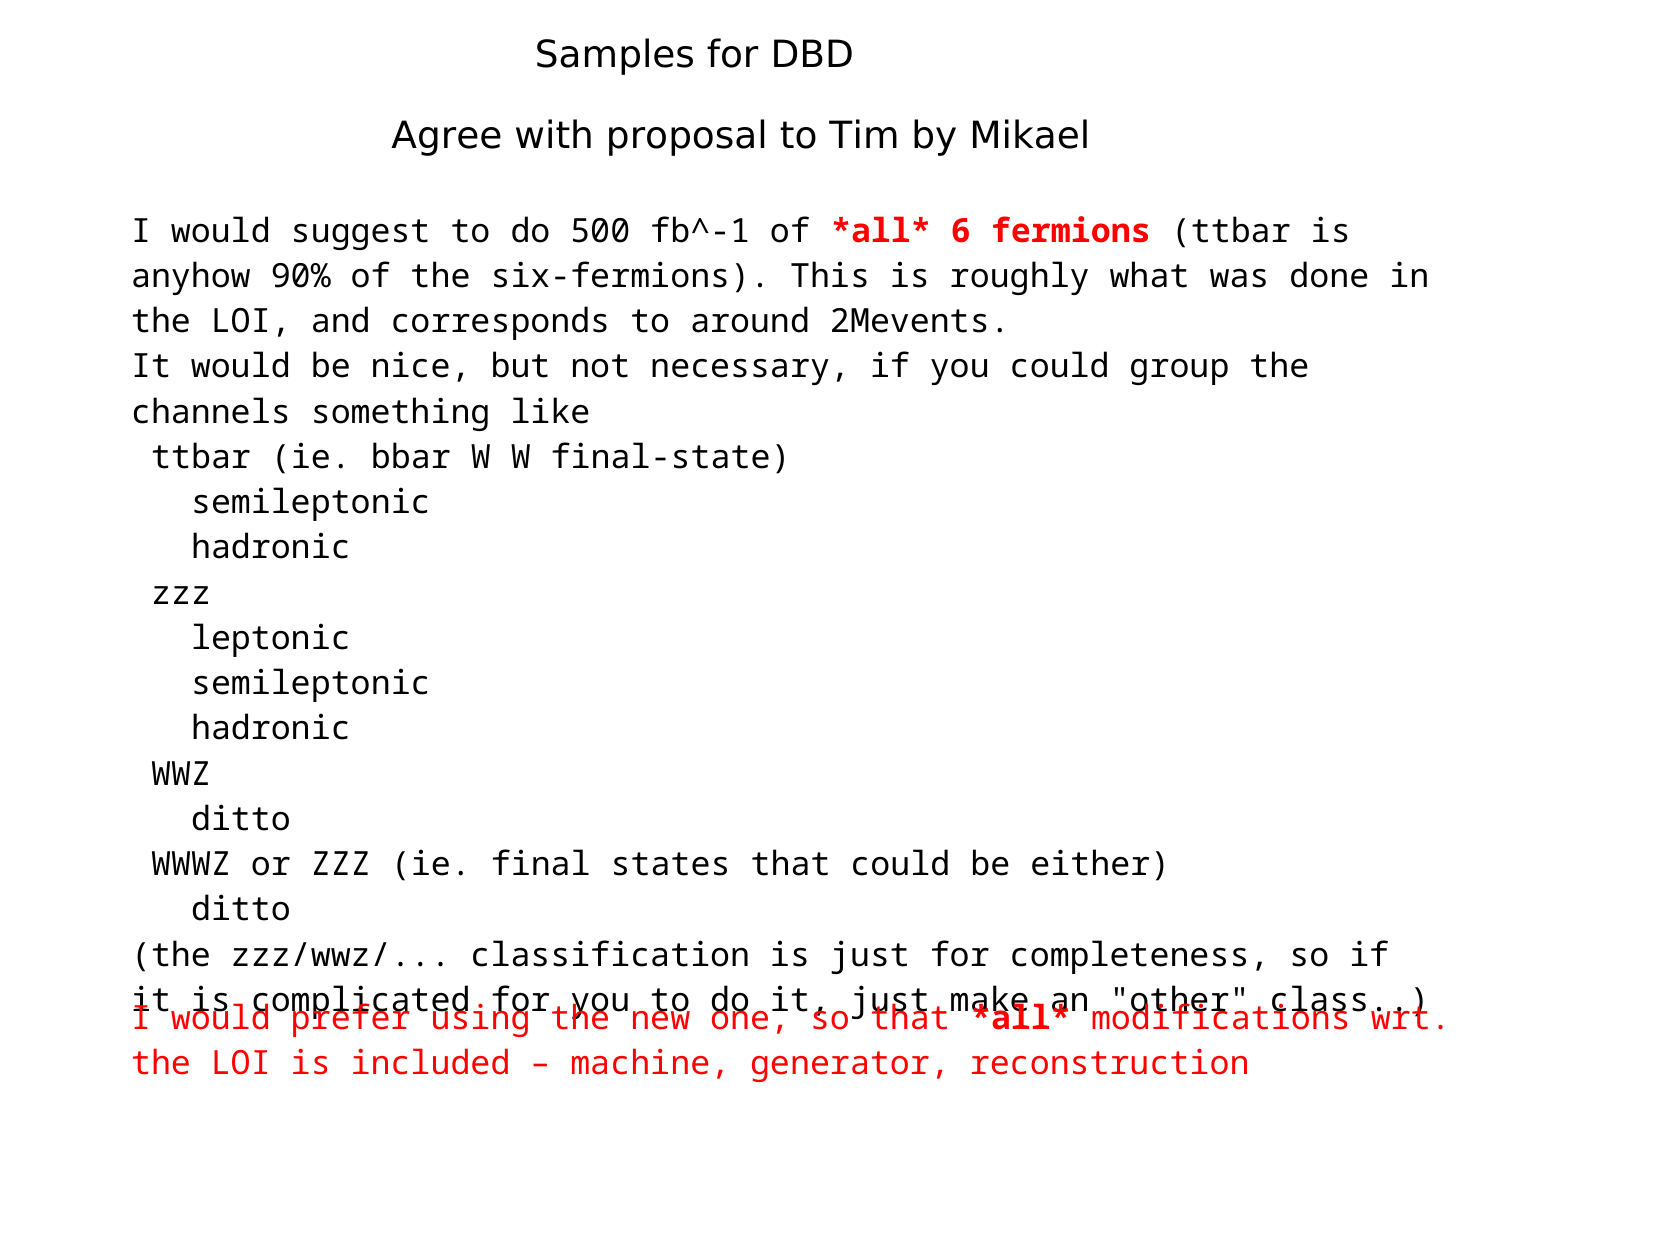

Samples for DBD
Agree with proposal to Tim by Mikael
I would suggest to do 500 fb^-1 of *all* 6 fermions (ttbar is anyhow 90% of the six-fermions). This is roughly what was done in the LOI, and corresponds to around 2Mevents.
It would be nice, but not necessary, if you could group the channels something like
 ttbar (ie. bbar W W final-state)
 semileptonic
 hadronic
 zzz
 leptonic
 semileptonic
 hadronic
 WWZ
 ditto
 WWWZ or ZZZ (ie. final states that could be either)
 ditto
(the zzz/wwz/... classification is just for completeness, so if it is complicated for you to do it, just make an "other" class..)
I would prefer using the new one, so that *all* modifications wrt. the LOI is included – machine, generator, reconstruction